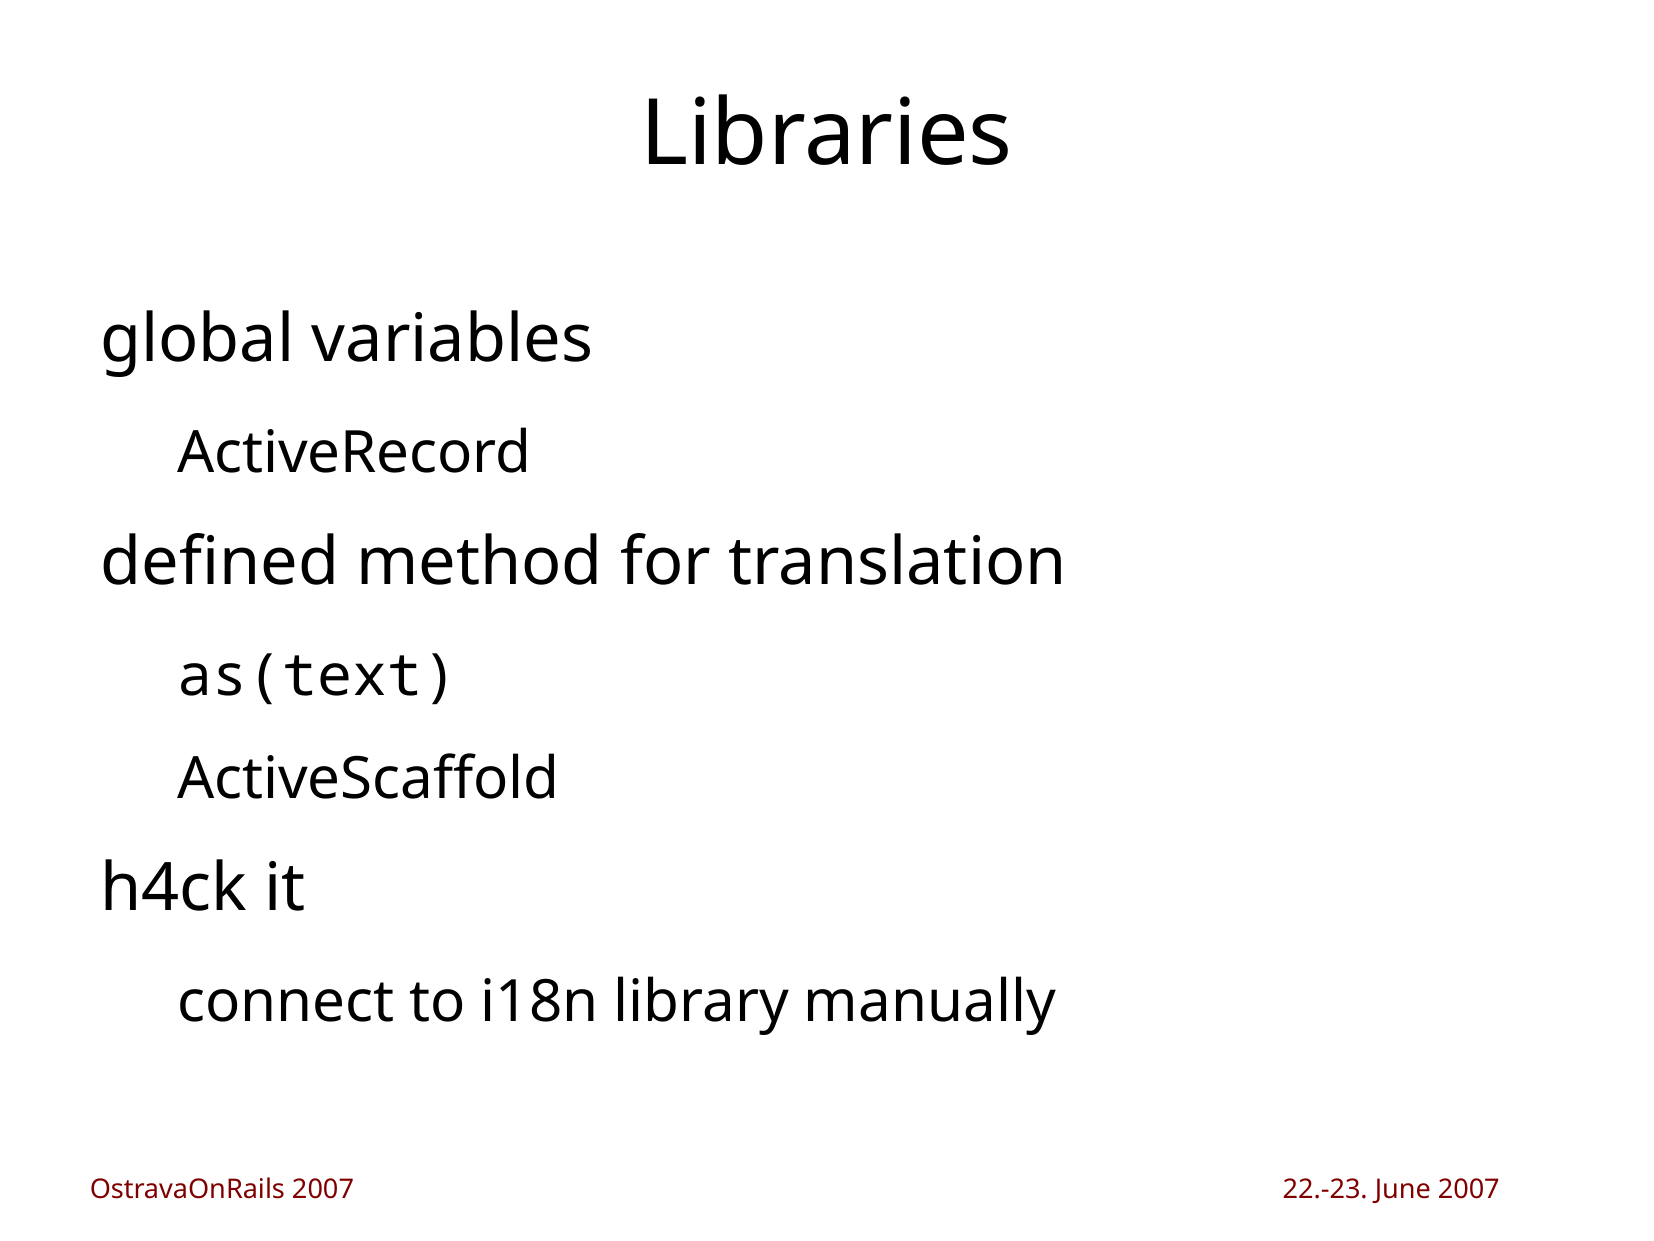

# Libraries
global variables
ActiveRecord
defined method for translation
as(text)
ActiveScaffold
h4ck it
connect to i18n library manually